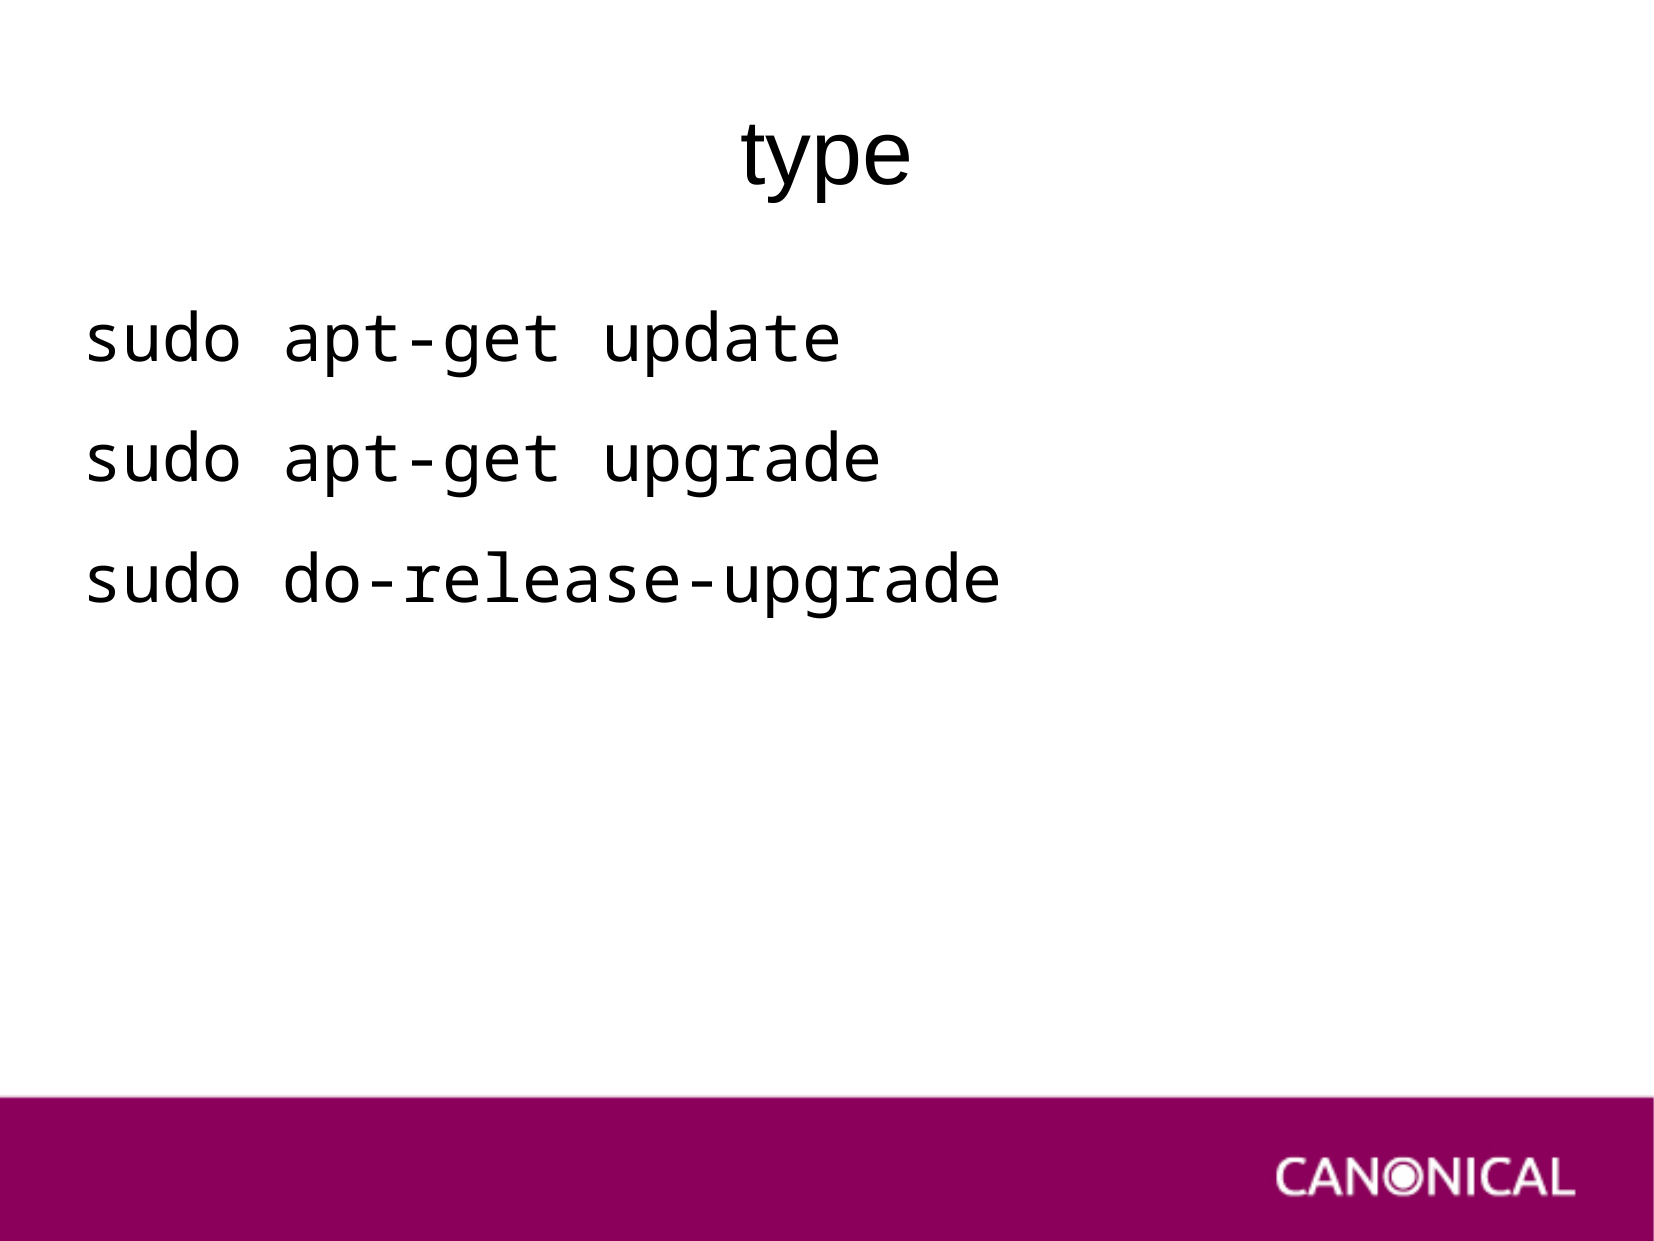

# type
sudo apt-get update
sudo apt-get upgrade
sudo do-release-upgrade